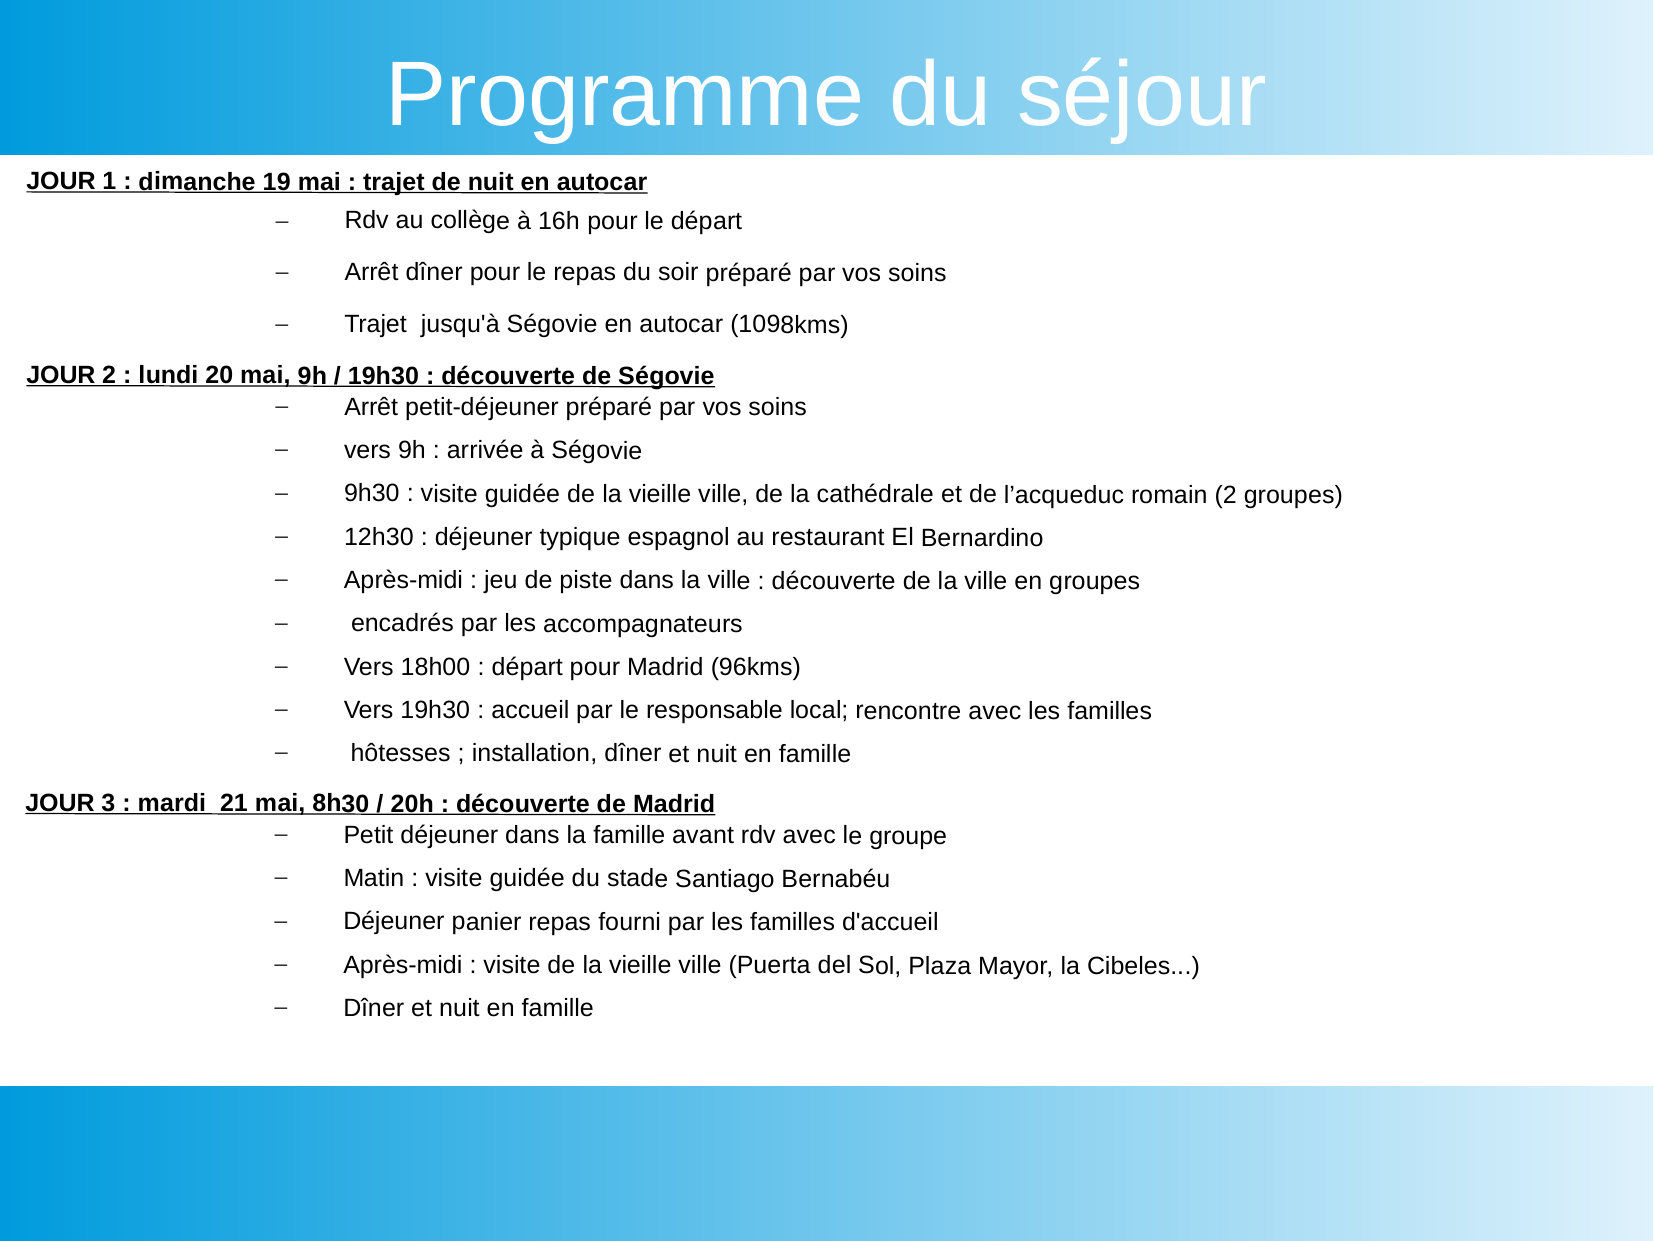

# Programme du séjour
JOUR 1 : dimanche 19 mai : trajet de nuit en autocar
Rdv au collège à 16h pour le départ
Arrêt dîner pour le repas du soir préparé par vos soins
Trajet jusqu'à Ségovie en autocar (1098kms)
JOUR 2 : lundi 20 mai, 9h / 19h30 : découverte de Ségovie
Arrêt petit-déjeuner préparé par vos soins
vers 9h : arrivée à Ségovie
9h30 : visite guidée de la vieille ville, de la cathédrale et de l’acqueduc romain (2 groupes)
12h30 : déjeuner typique espagnol au restaurant El Bernardino
Après-midi : jeu de piste dans la ville : découverte de la ville en groupes
 encadrés par les accompagnateurs
Vers 18h00 : départ pour Madrid (96kms)
Vers 19h30 : accueil par le responsable local; rencontre avec les familles
 hôtesses ; installation, dîner et nuit en famille
JOUR 3 : mardi 21 mai, 8h30 / 20h : découverte de Madrid
Petit déjeuner dans la famille avant rdv avec le groupe
Matin : visite guidée du stade Santiago Bernabéu
Déjeuner panier repas fourni par les familles d'accueil
Après-midi : visite de la vieille ville (Puerta del Sol, Plaza Mayor, la Cibeles...)
Dîner et nuit en famille